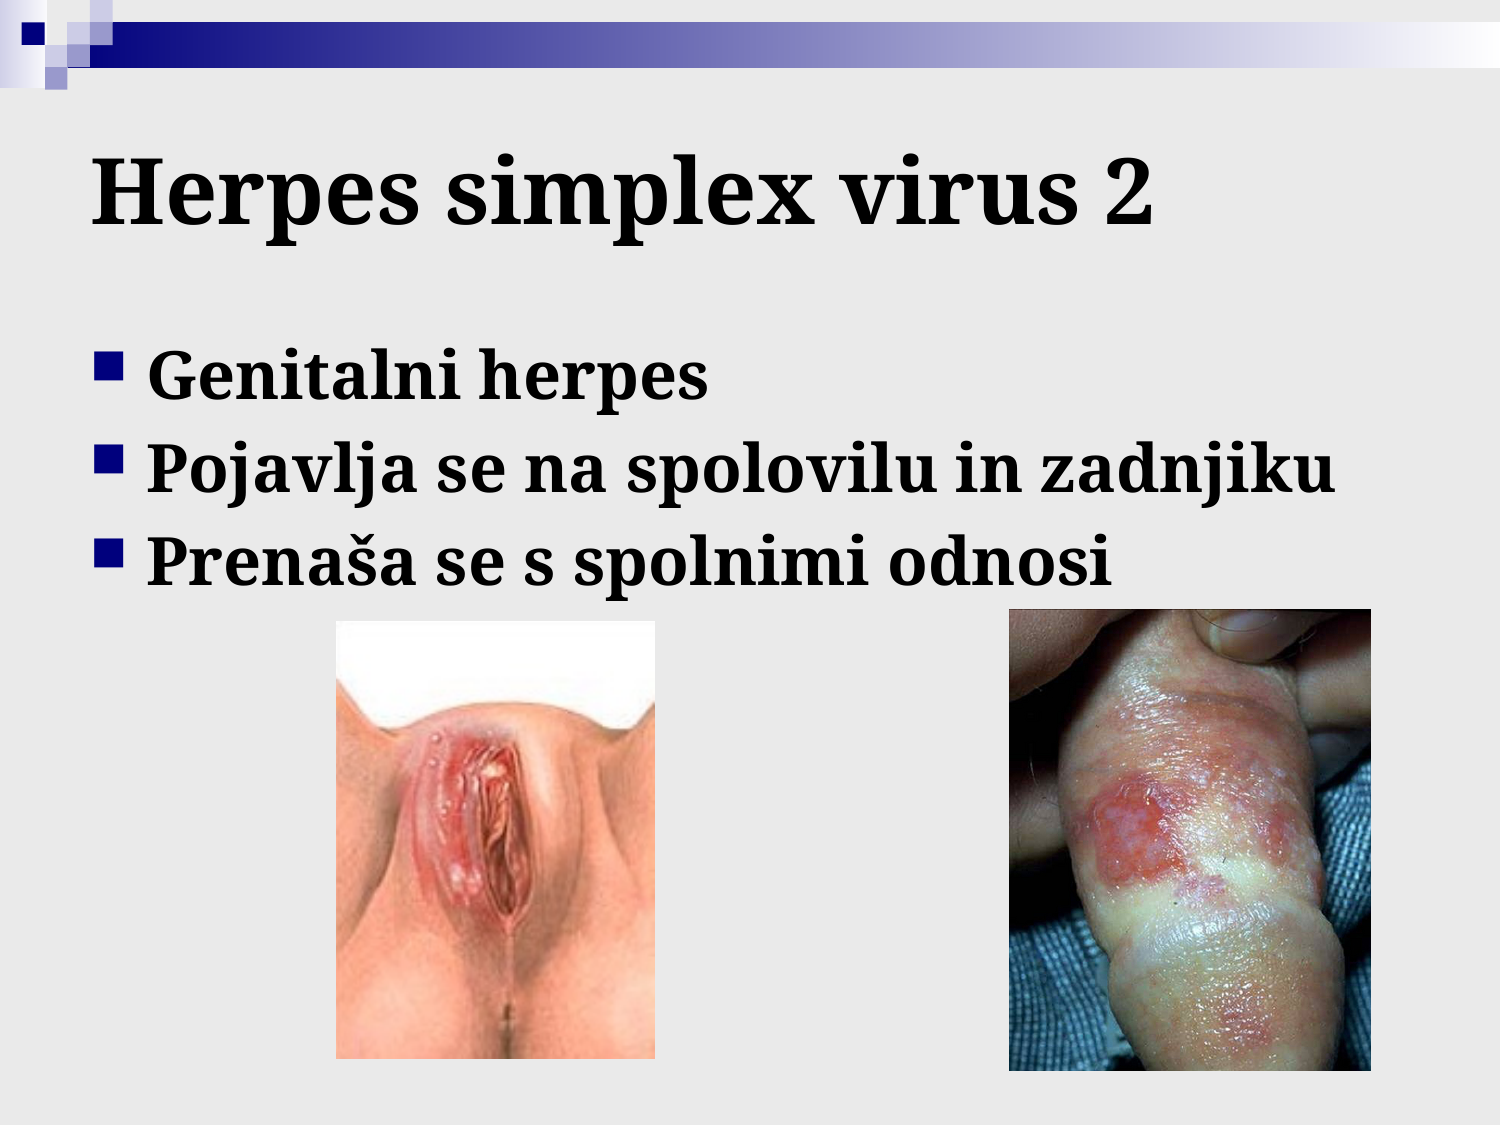

# Herpes simplex virus 2
Genitalni herpes
Pojavlja se na spolovilu in zadnjiku
Prenaša se s spolnimi odnosi